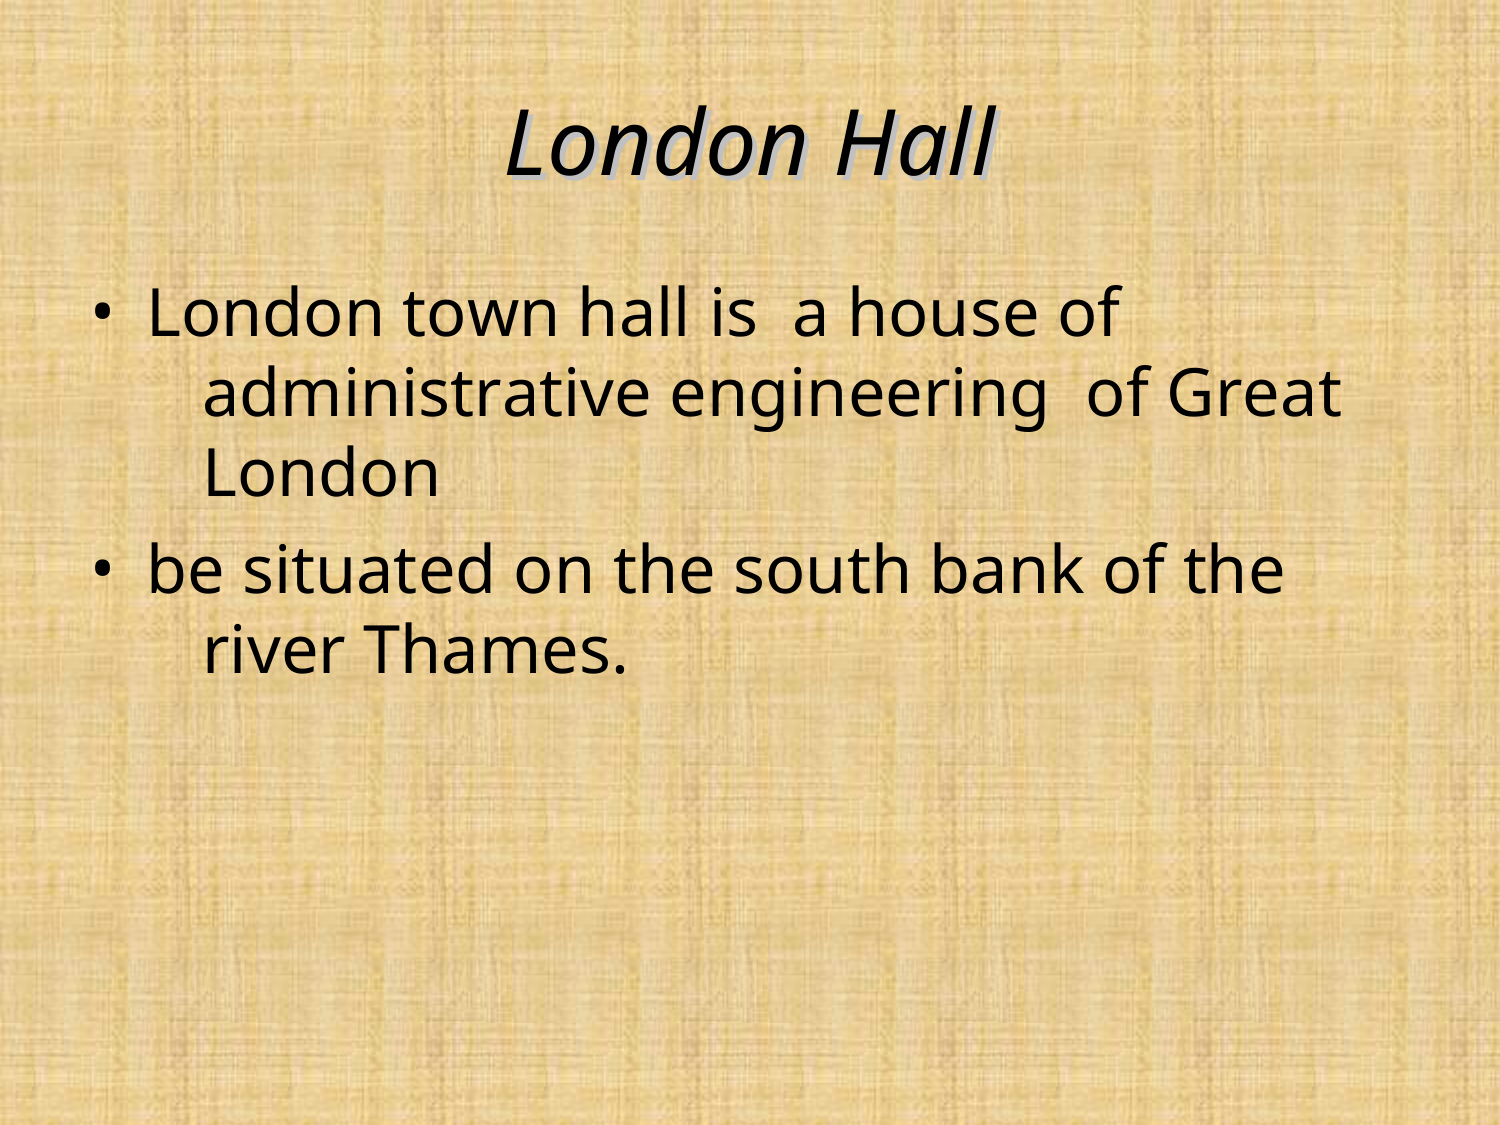

# London Hall
London town hall is a house of administrative engineering of Great London
be situated on the south bank of the river Thames.